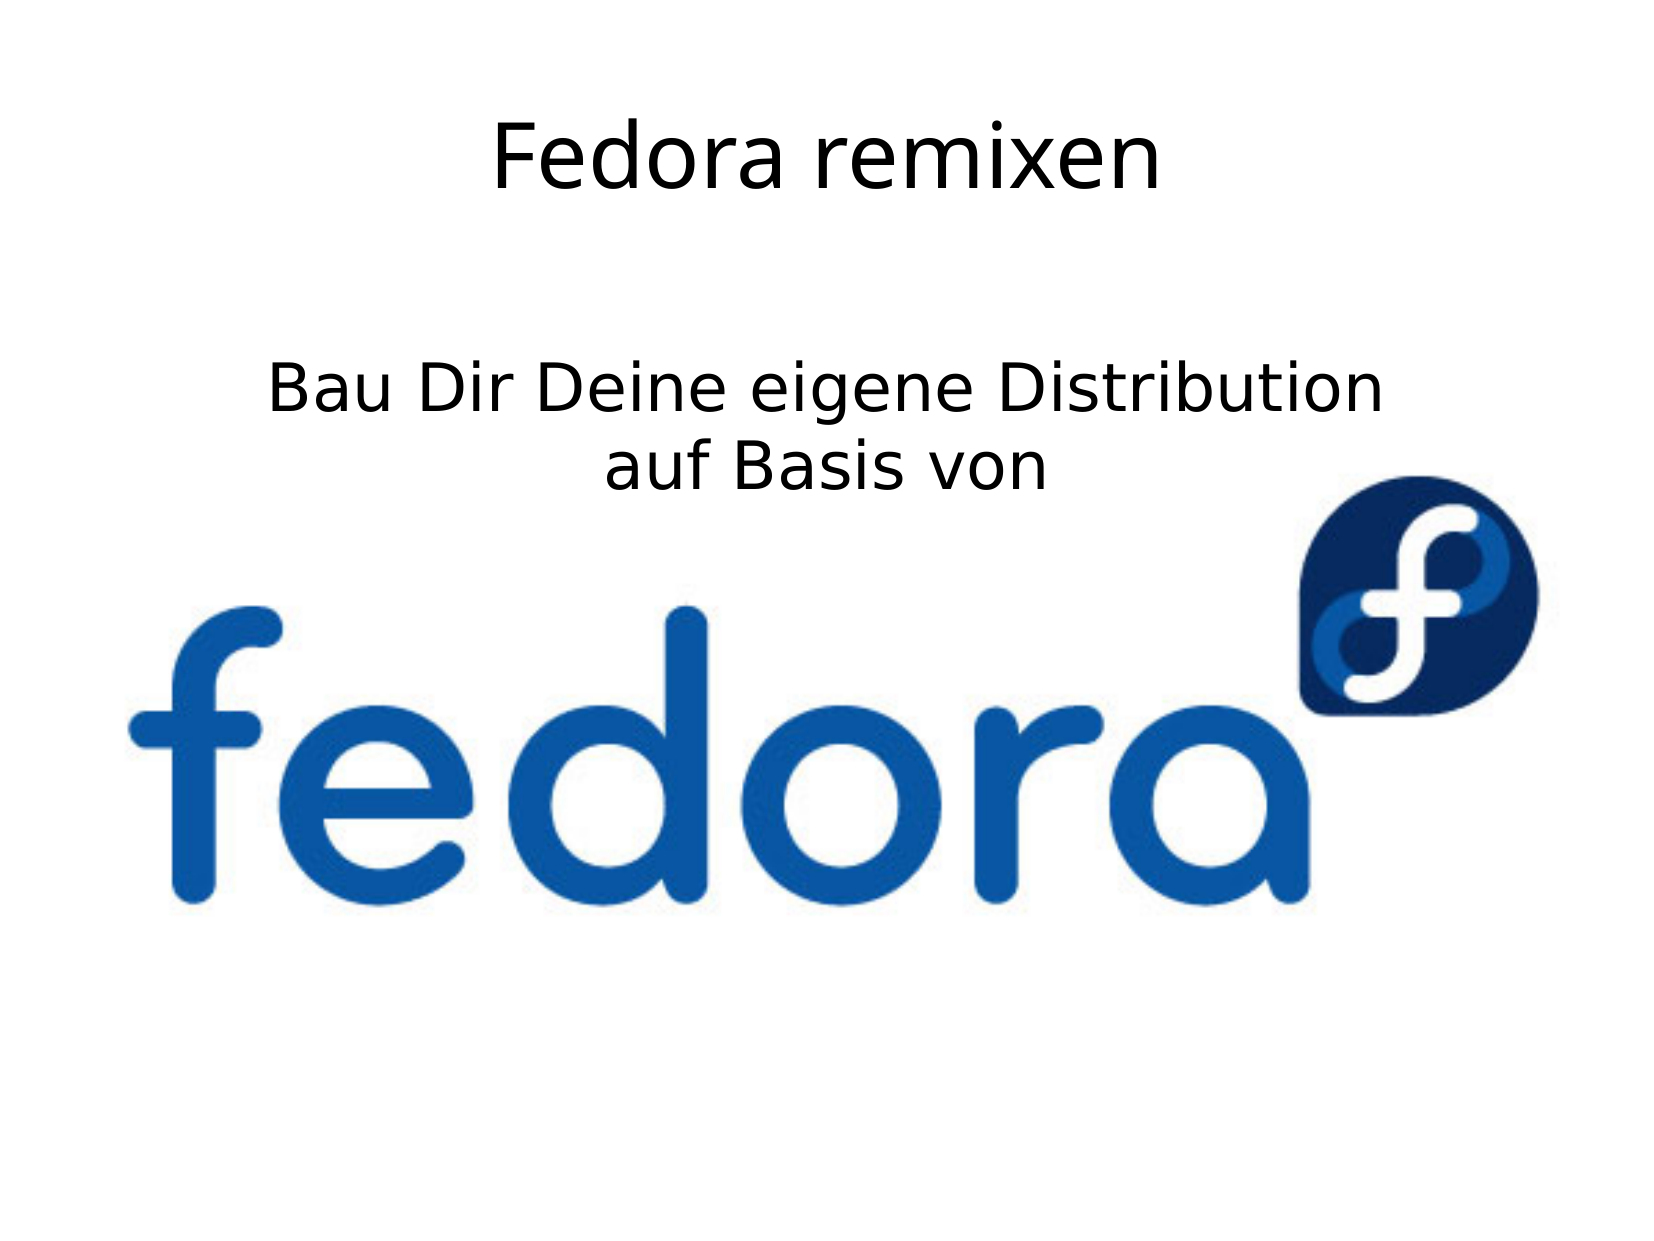

# Fedora remixen
Bau Dir Deine eigene Distribution
auf Basis von